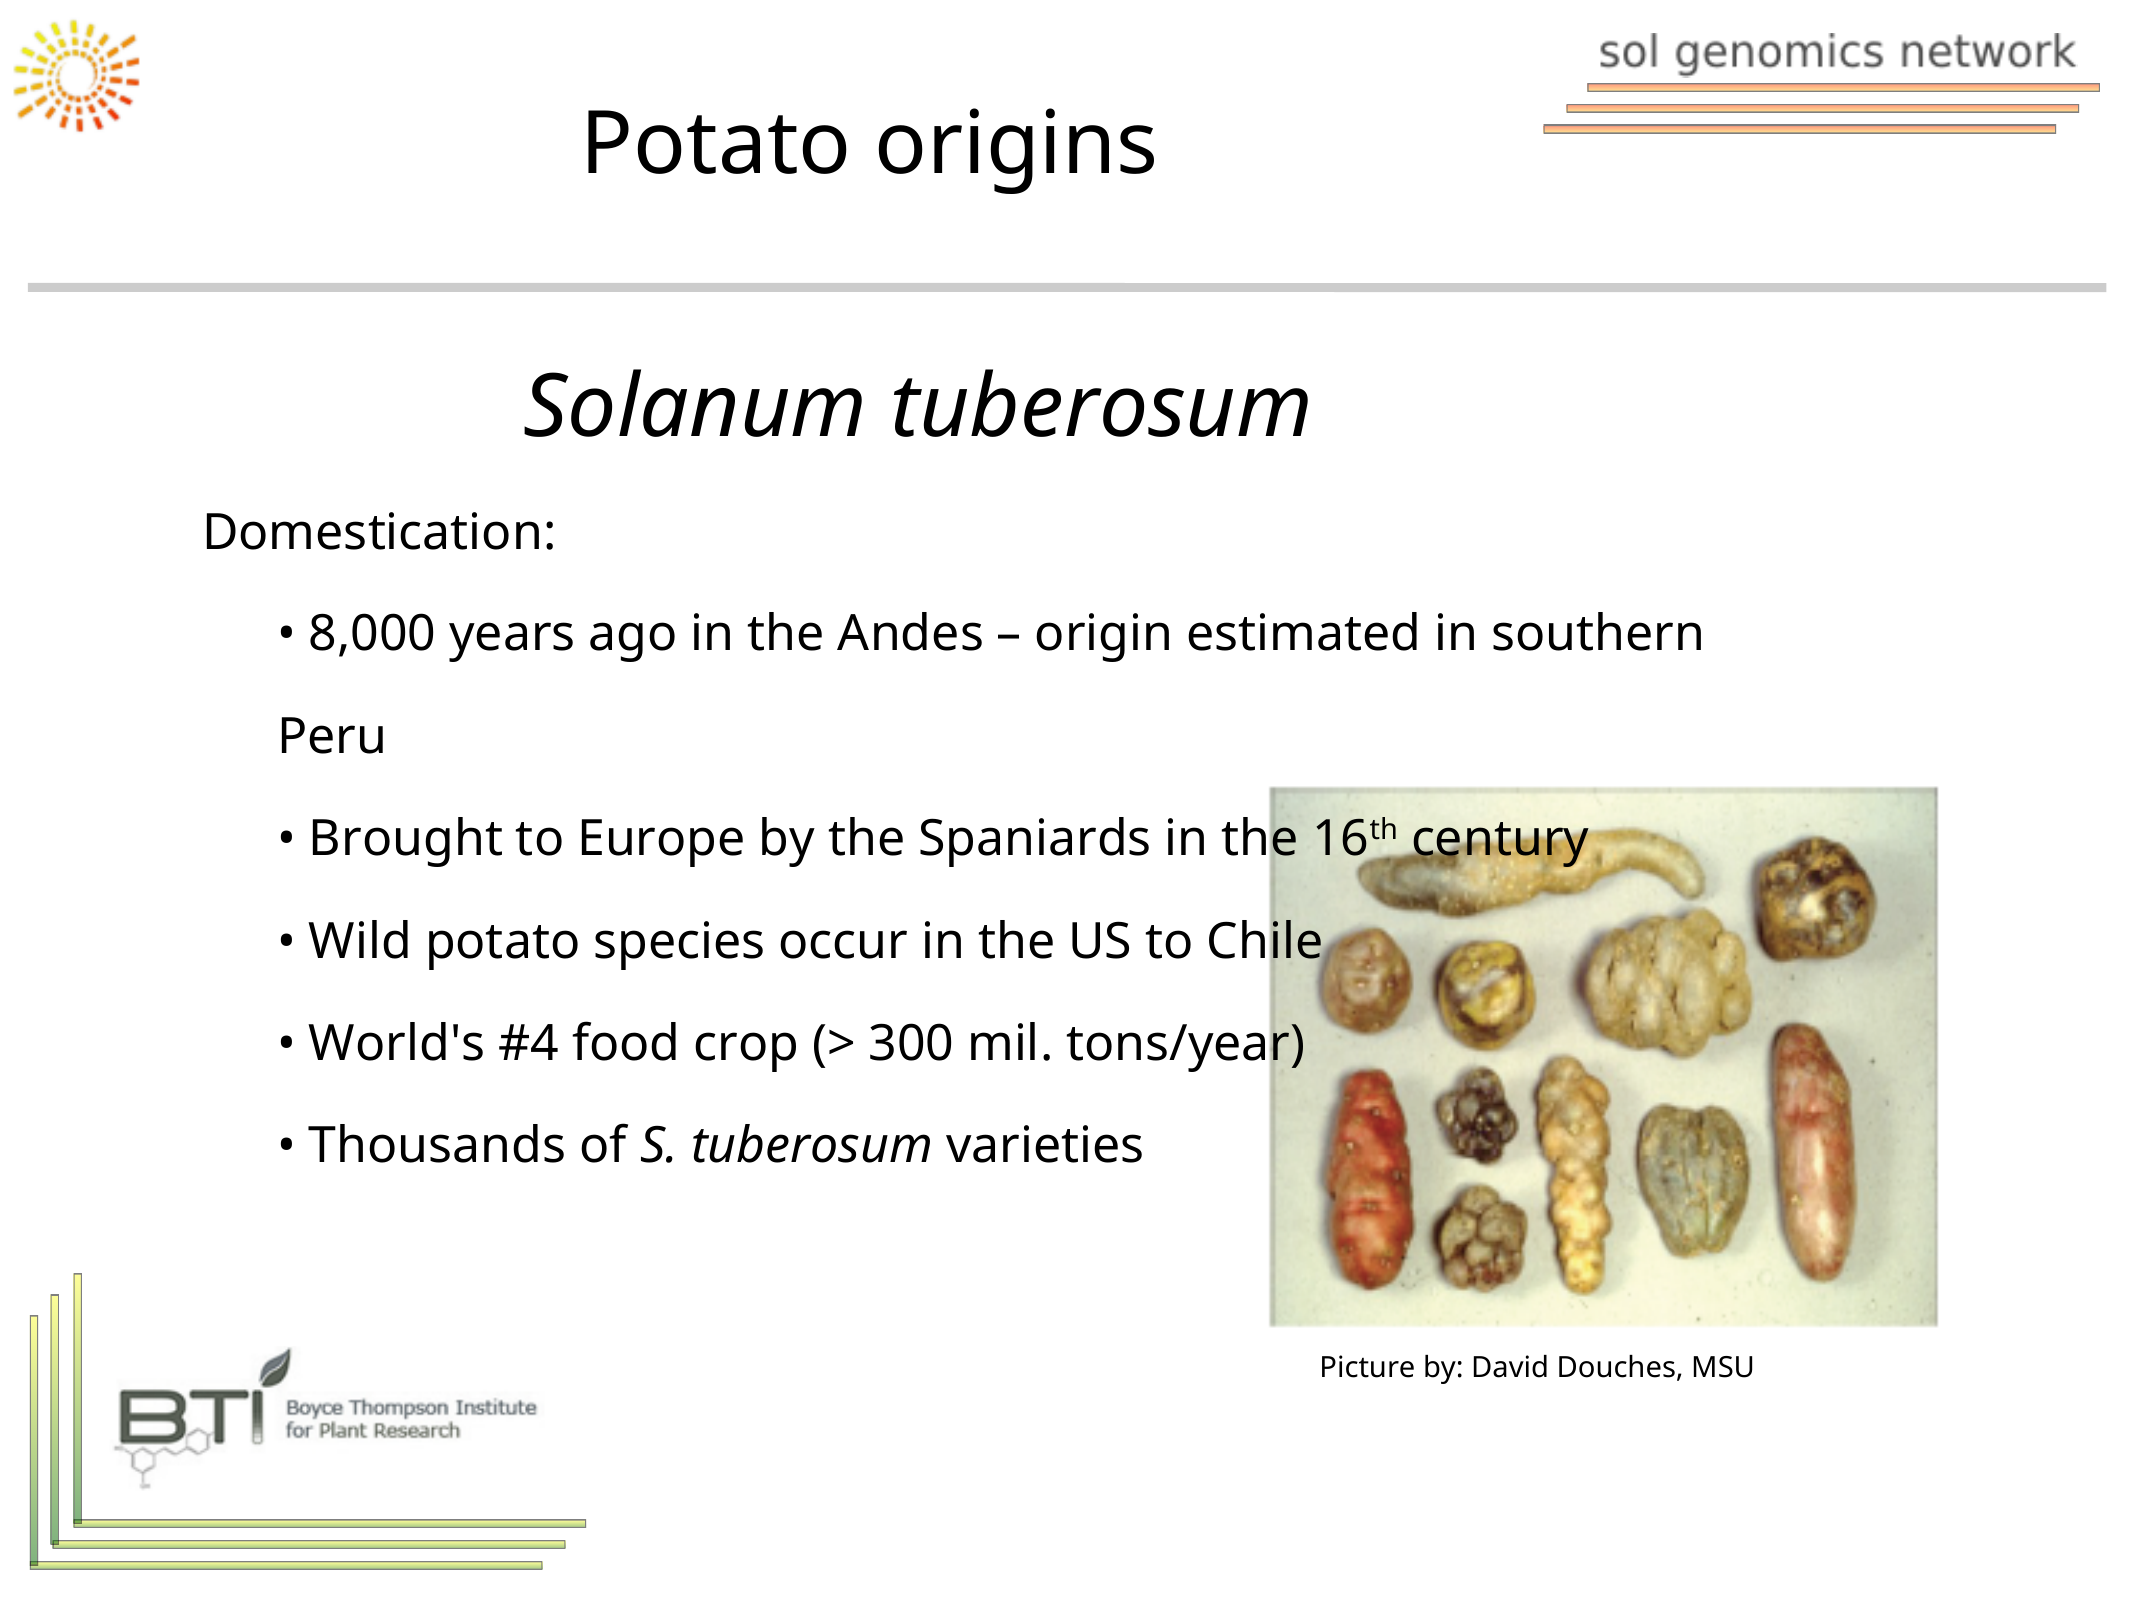

Potato origins
Solanum tuberosum
Domestication:
 8,000 years ago in the Andes – origin estimated in southern Peru
 Brought to Europe by the Spaniards in the 16th century
 Wild potato species occur in the US to Chile
 World's #4 food crop (> 300 mil. tons/year)
 Thousands of S. tuberosum varieties
Picture by: David Douches, MSU